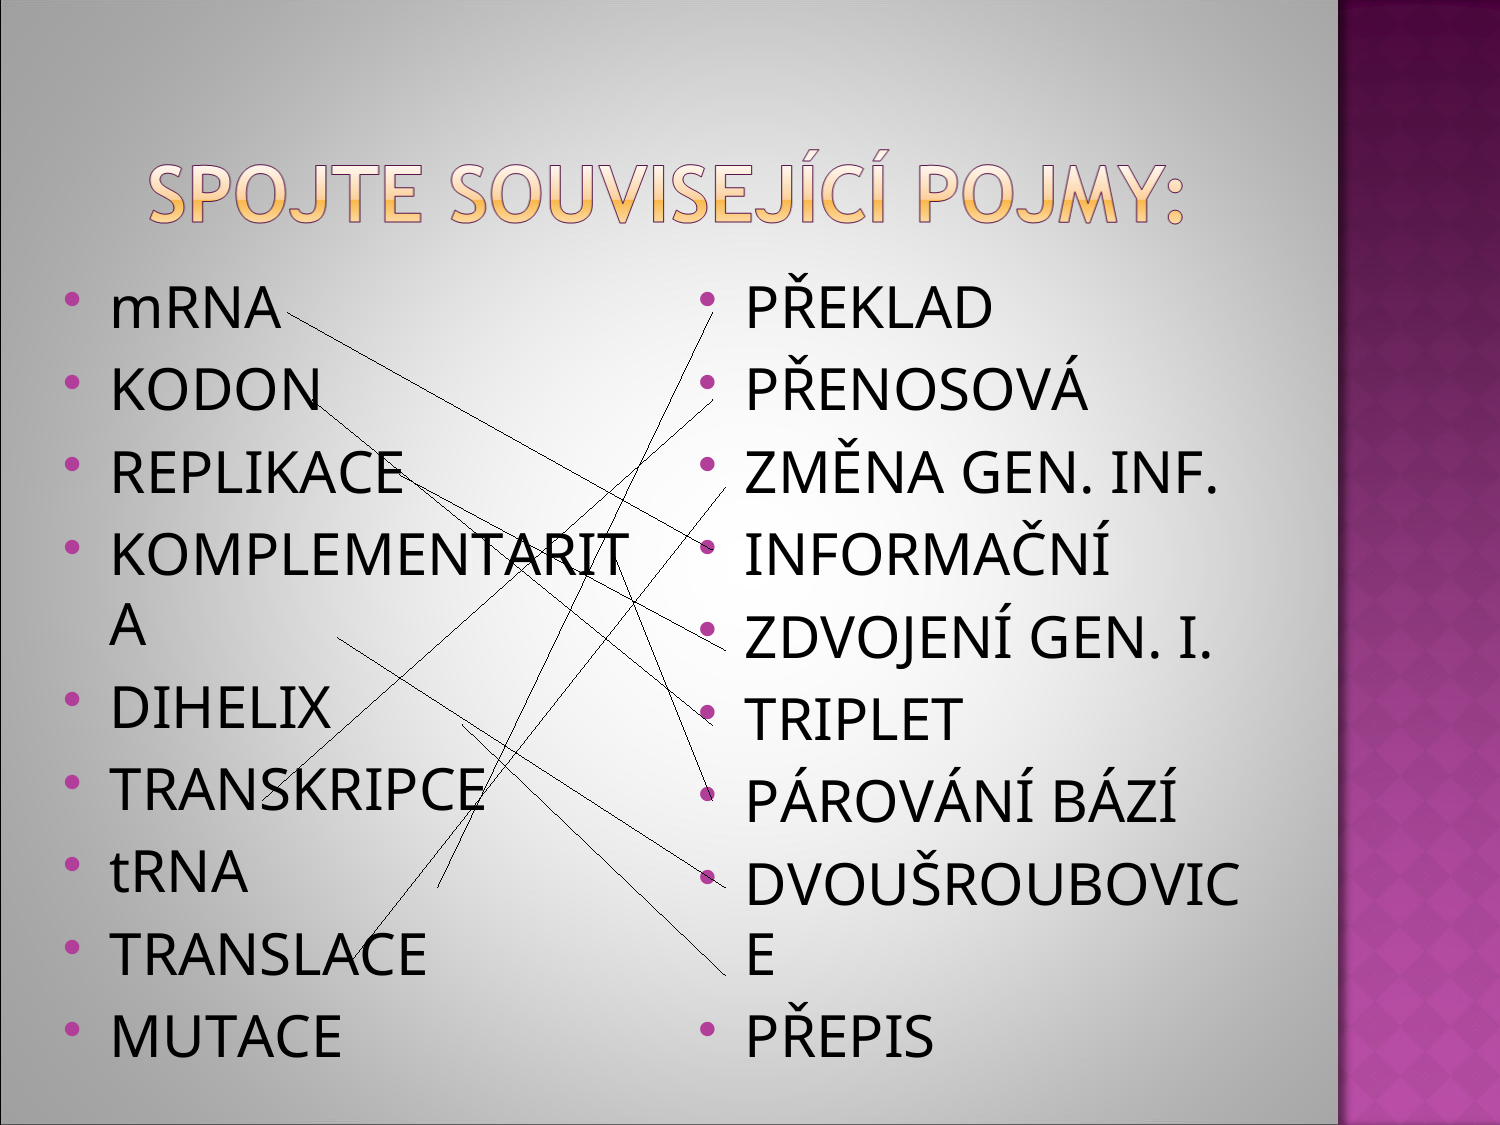

# mRNA
KODON
REPLIKACE
KOMPLEMENTARITA
DIHELIX
TRANSKRIPCE
tRNA
TRANSLACE
MUTACE
PŘEKLAD
PŘENOSOVÁ
ZMĚNA GEN. INF.
INFORMAČNÍ
ZDVOJENÍ GEN. I.
TRIPLET
PÁROVÁNÍ BÁZÍ
DVOUŠROUBOVICE
PŘEPIS